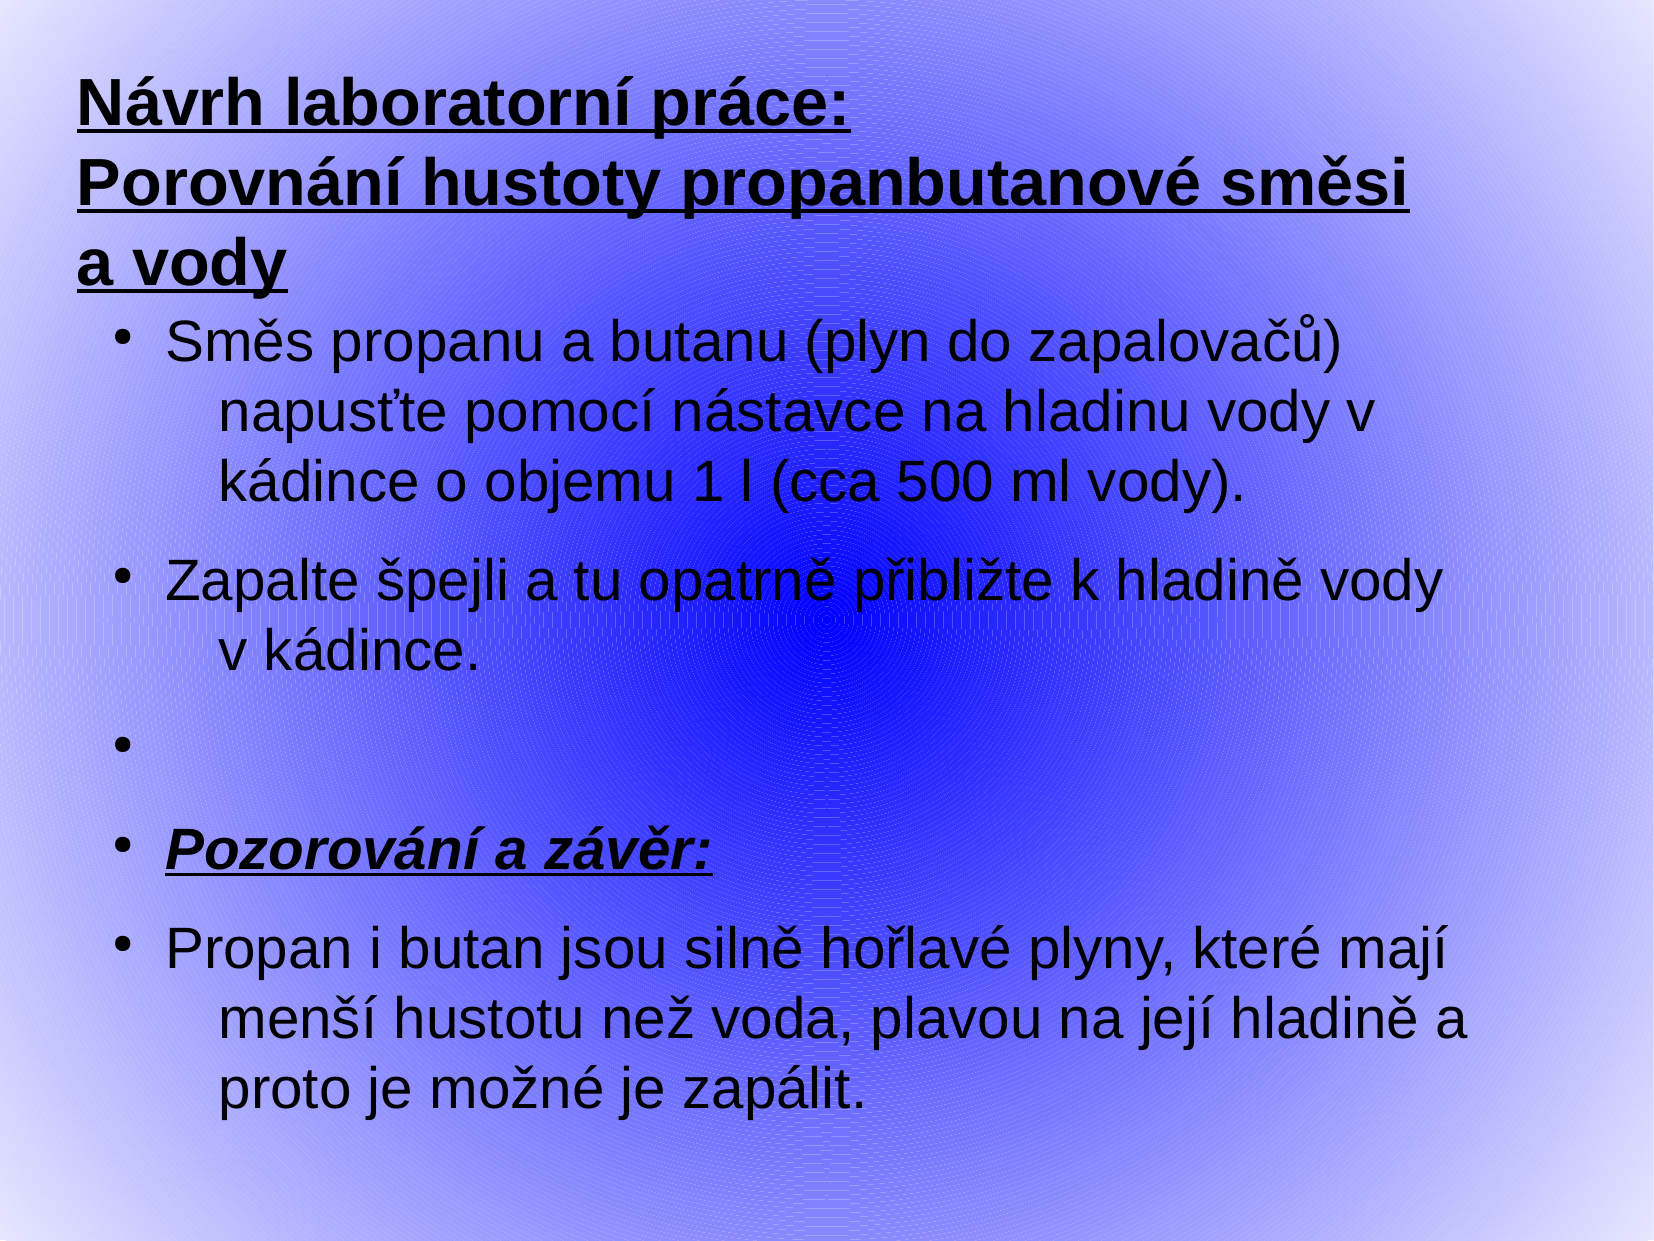

# Návrh laboratorní práce: Porovnání hustoty propanbutanové směsi a vody
Směs propanu a butanu (plyn do zapalovačů) napusťte pomocí nástavce na hladinu vody v kádince o objemu 1 l (cca 500 ml vody).
Zapalte špejli a tu opatrně přibližte k hladině vody v kádince.
Pozorování a závěr:
Propan i butan jsou silně hořlavé plyny, které mají menší hustotu než voda, plavou na její hladině a proto je možné je zapálit.